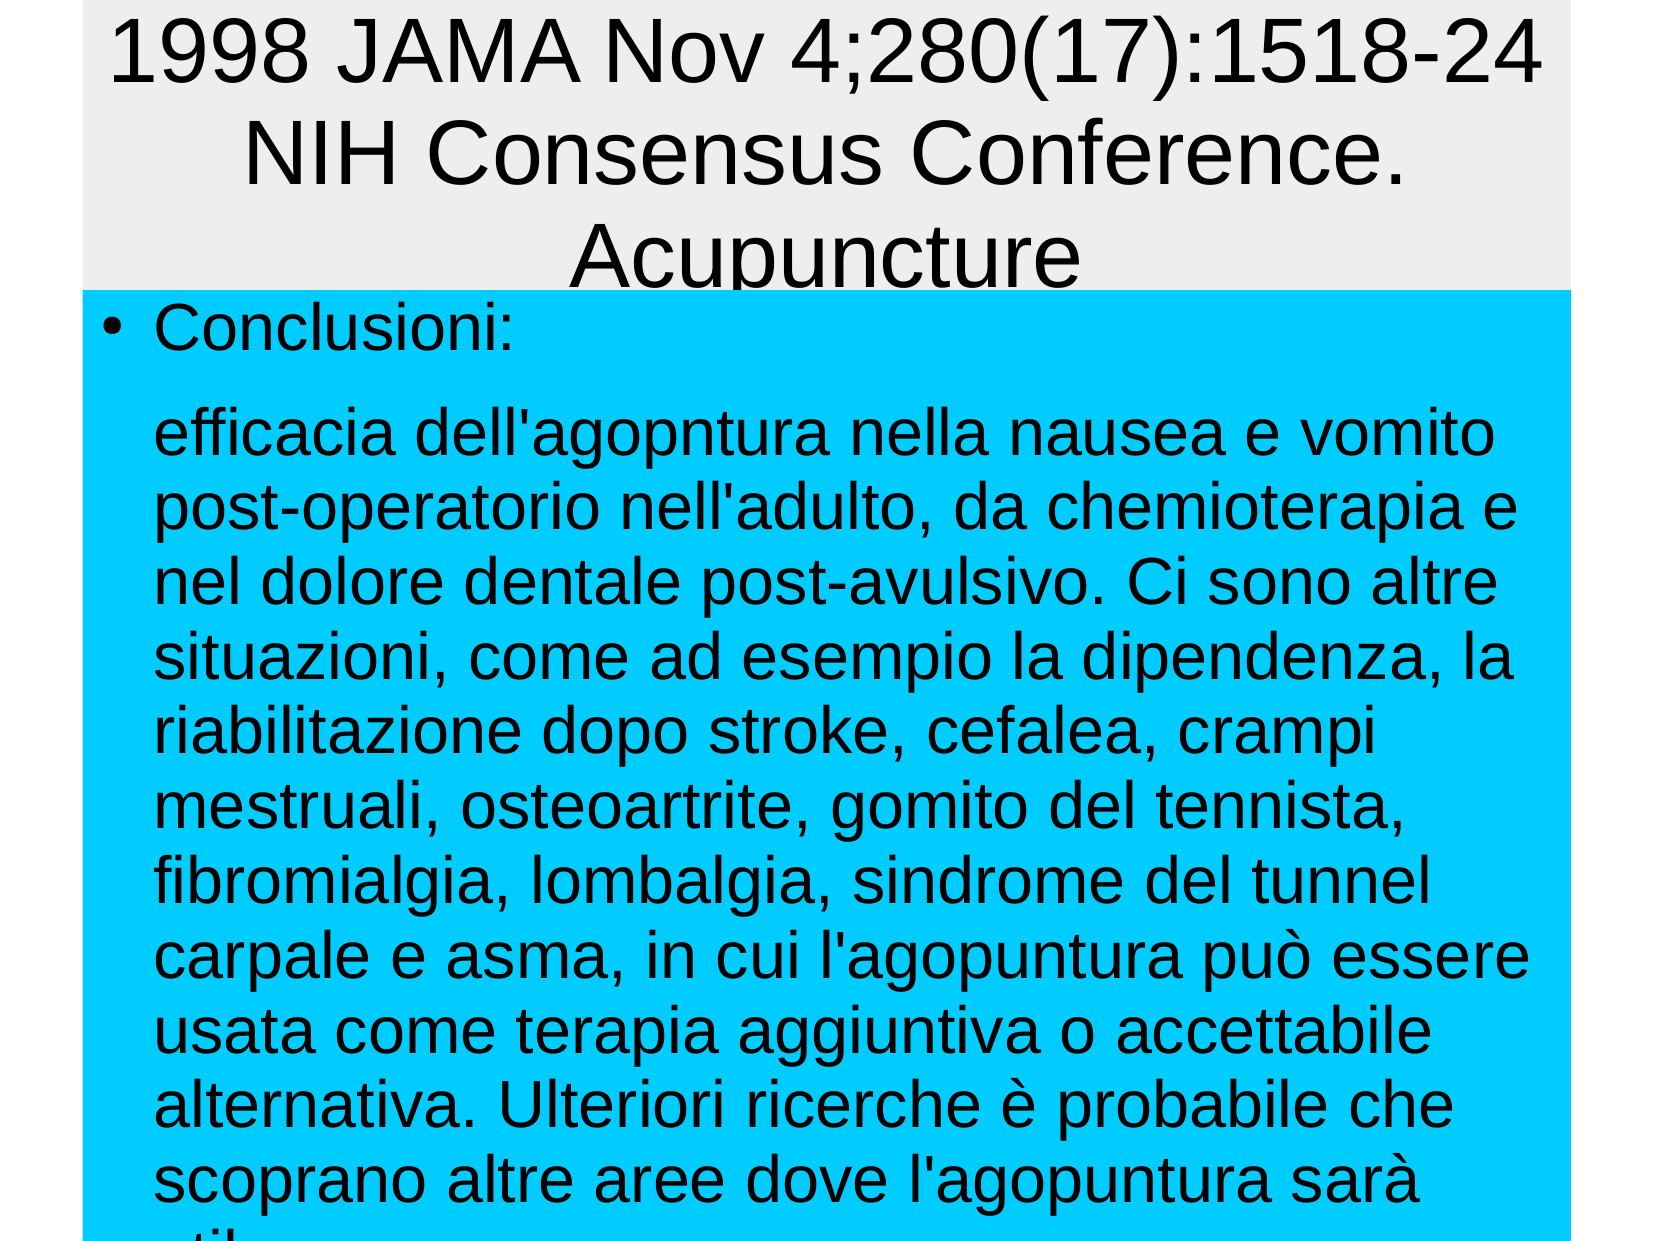

# 1998 JAMA Nov 4;280(17):1518-24 NIH Consensus Conference. Acupuncture
Conclusioni:
efficacia dell'agopntura nella nausea e vomito post-operatorio nell'adulto, da chemioterapia e nel dolore dentale post-avulsivo. Ci sono altre situazioni, come ad esempio la dipendenza, la riabilitazione dopo stroke, cefalea, crampi mestruali, osteoartrite, gomito del tennista, fibromialgia, lombalgia, sindrome del tunnel carpale e asma, in cui l'agopuntura può essere usata come terapia aggiuntiva o accettabile alternativa. Ulteriori ricerche è probabile che scoprano altre aree dove l'agopuntura sarà utile.